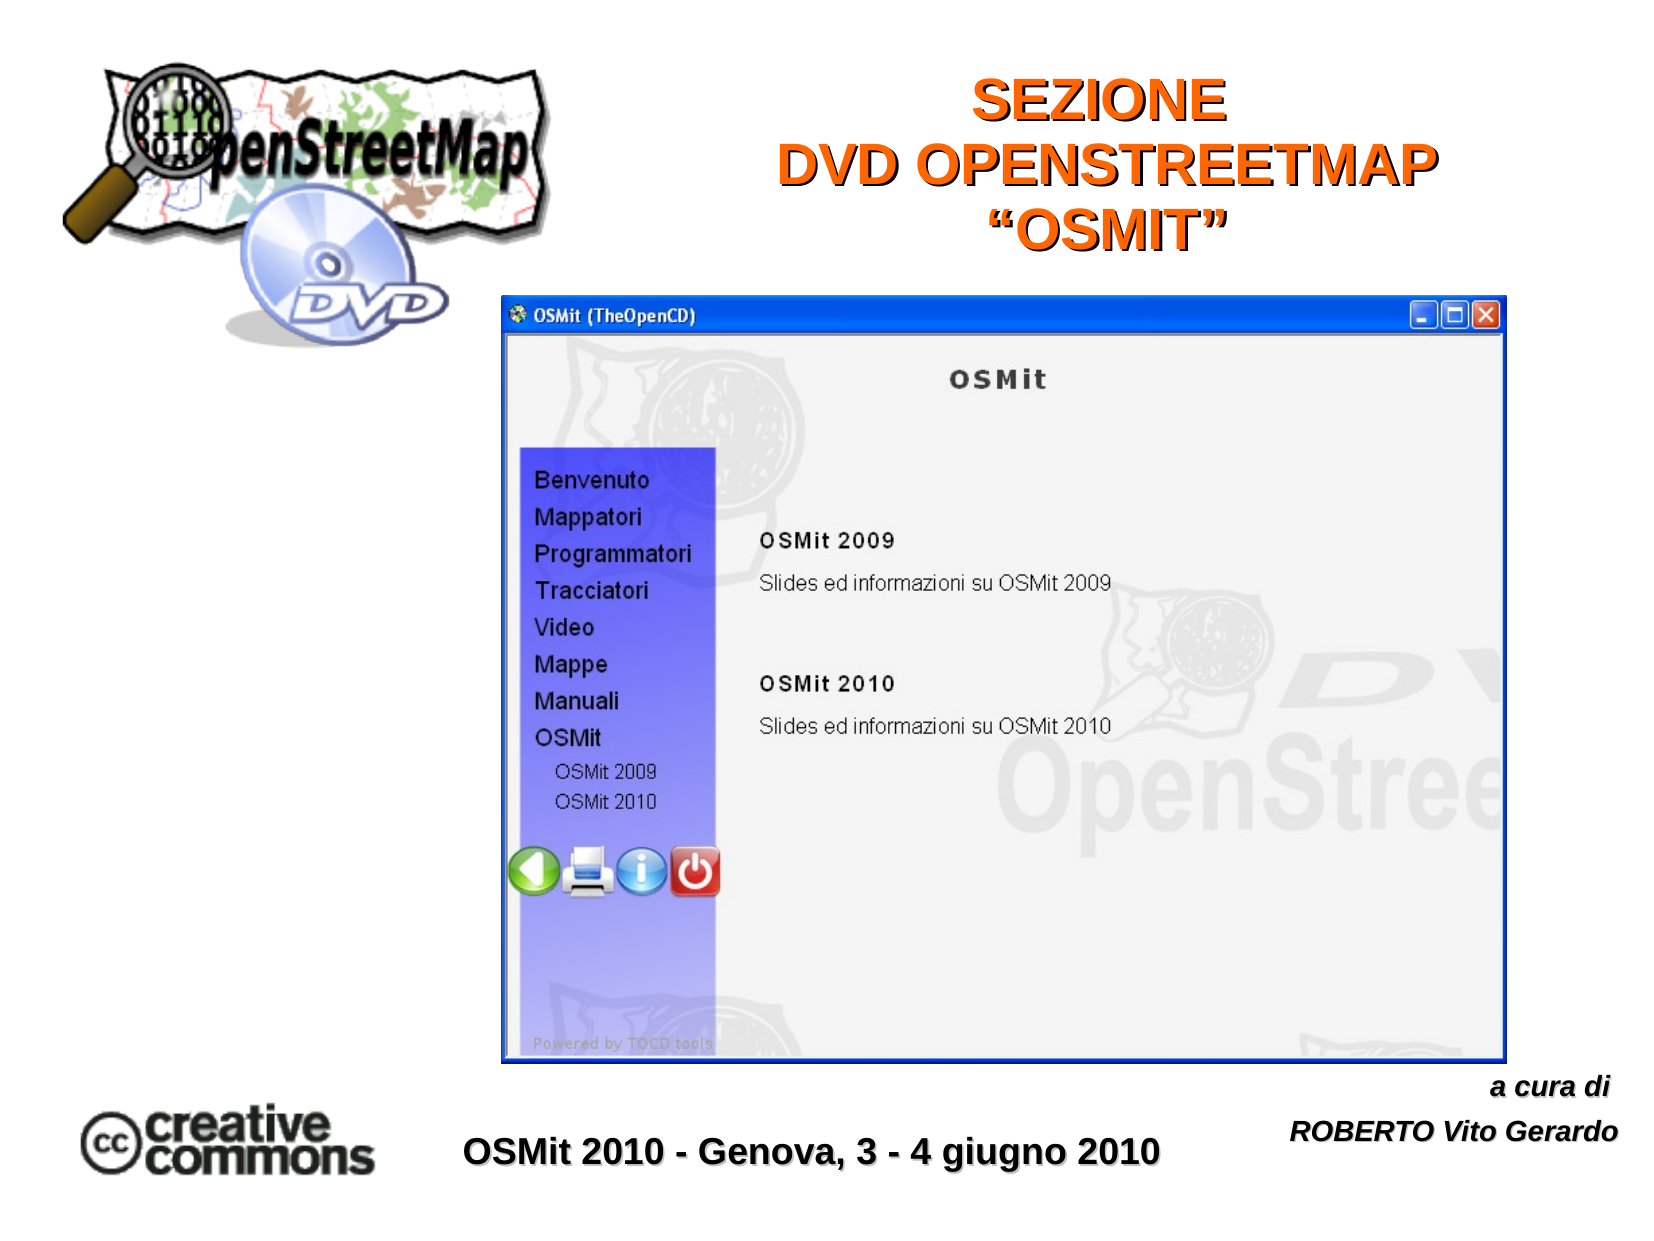

SEZIONE
DVD OPENSTREETMAP
“OSMIT”
a cura di
 ROBERTO Vito Gerardo
OSMit 2010 - Genova, 3 - 4 giugno 2010